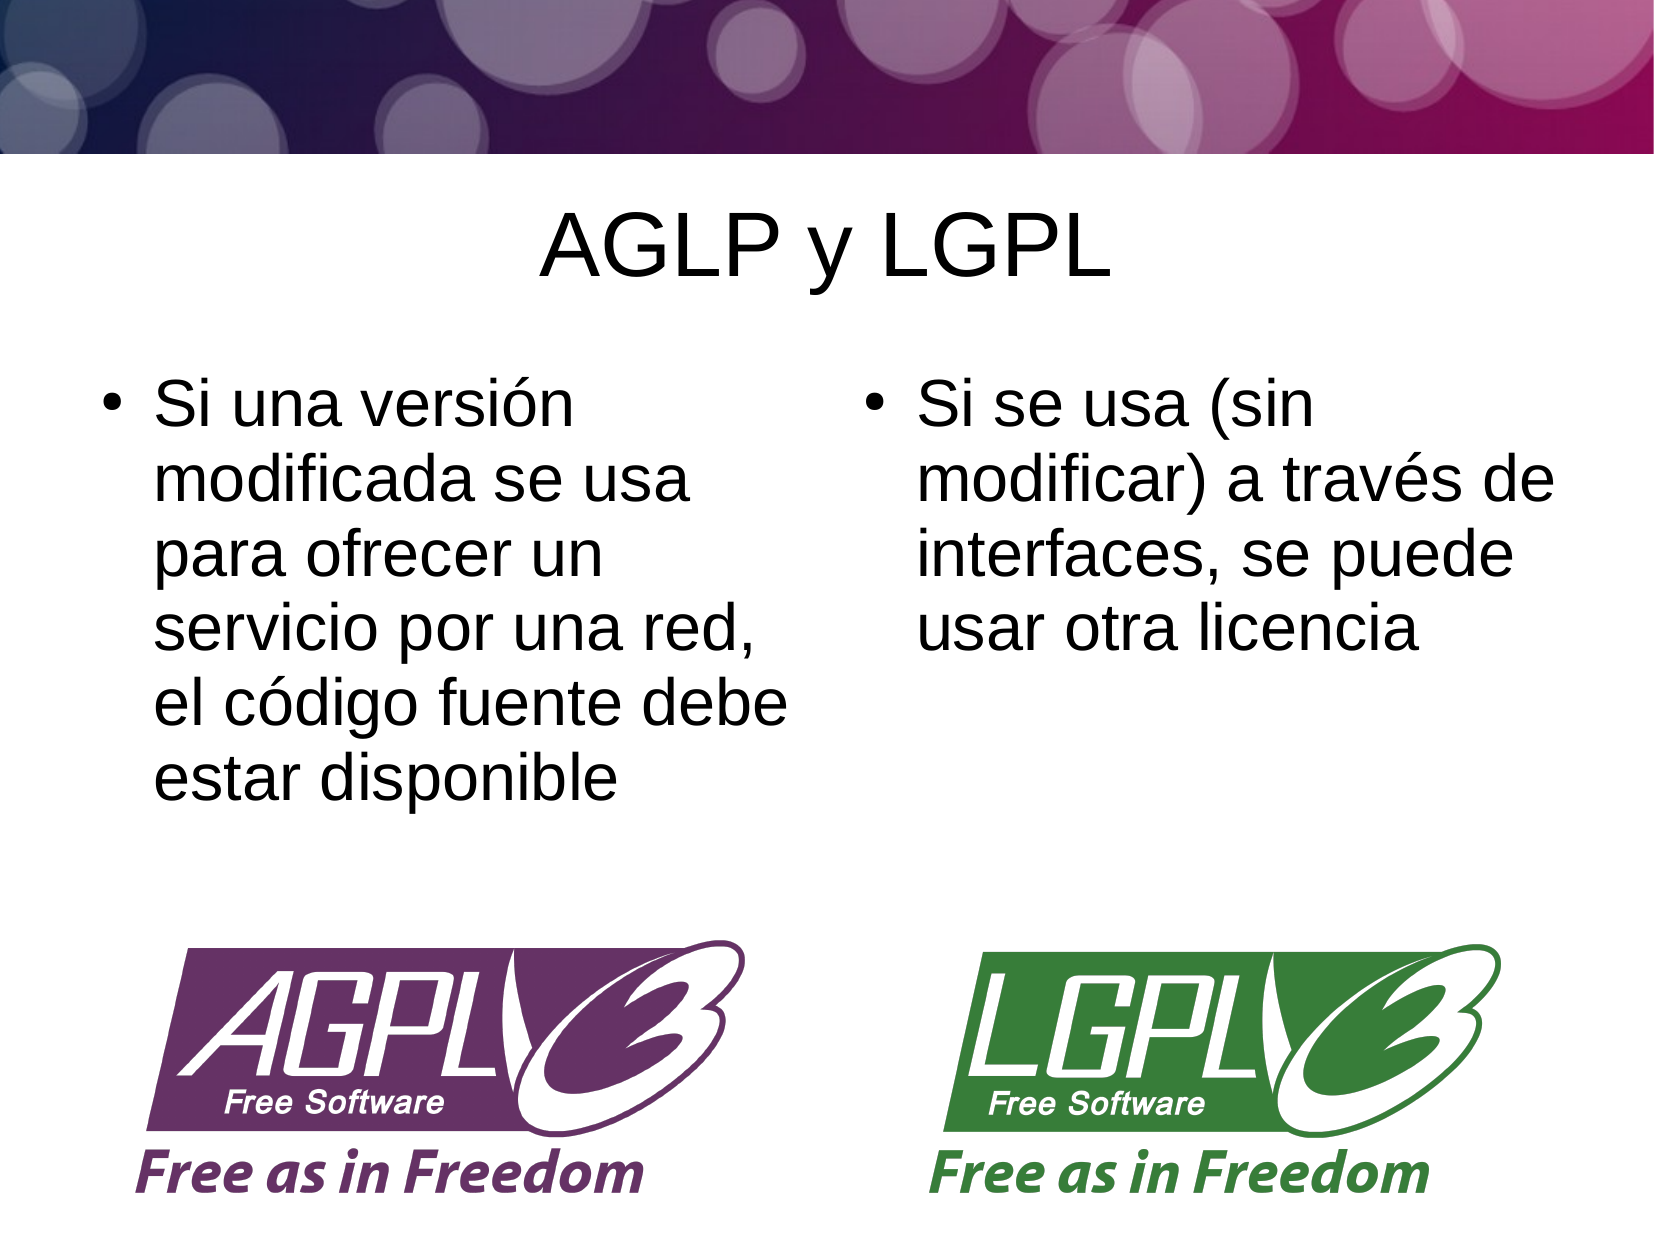

# AGLP y LGPL
Si una versión modificada se usa para ofrecer un servicio por una red, el código fuente debe estar disponible
Si se usa (sin modificar) a través de interfaces, se puede usar otra licencia